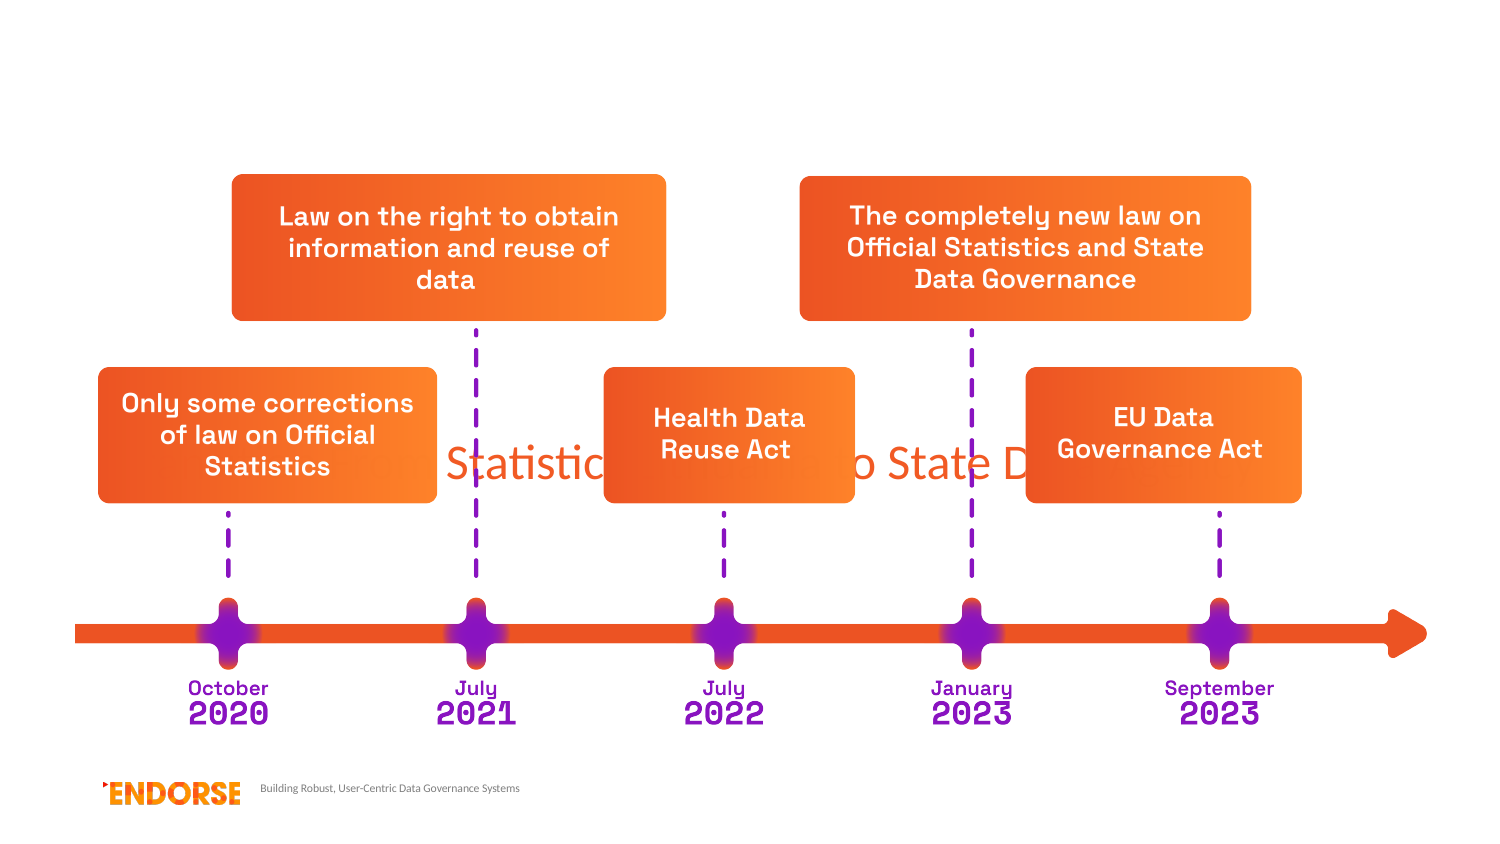

# Transition From Statistics Lithuania to State Data Agency
Building Robust, User-Centric Data Governance Systems